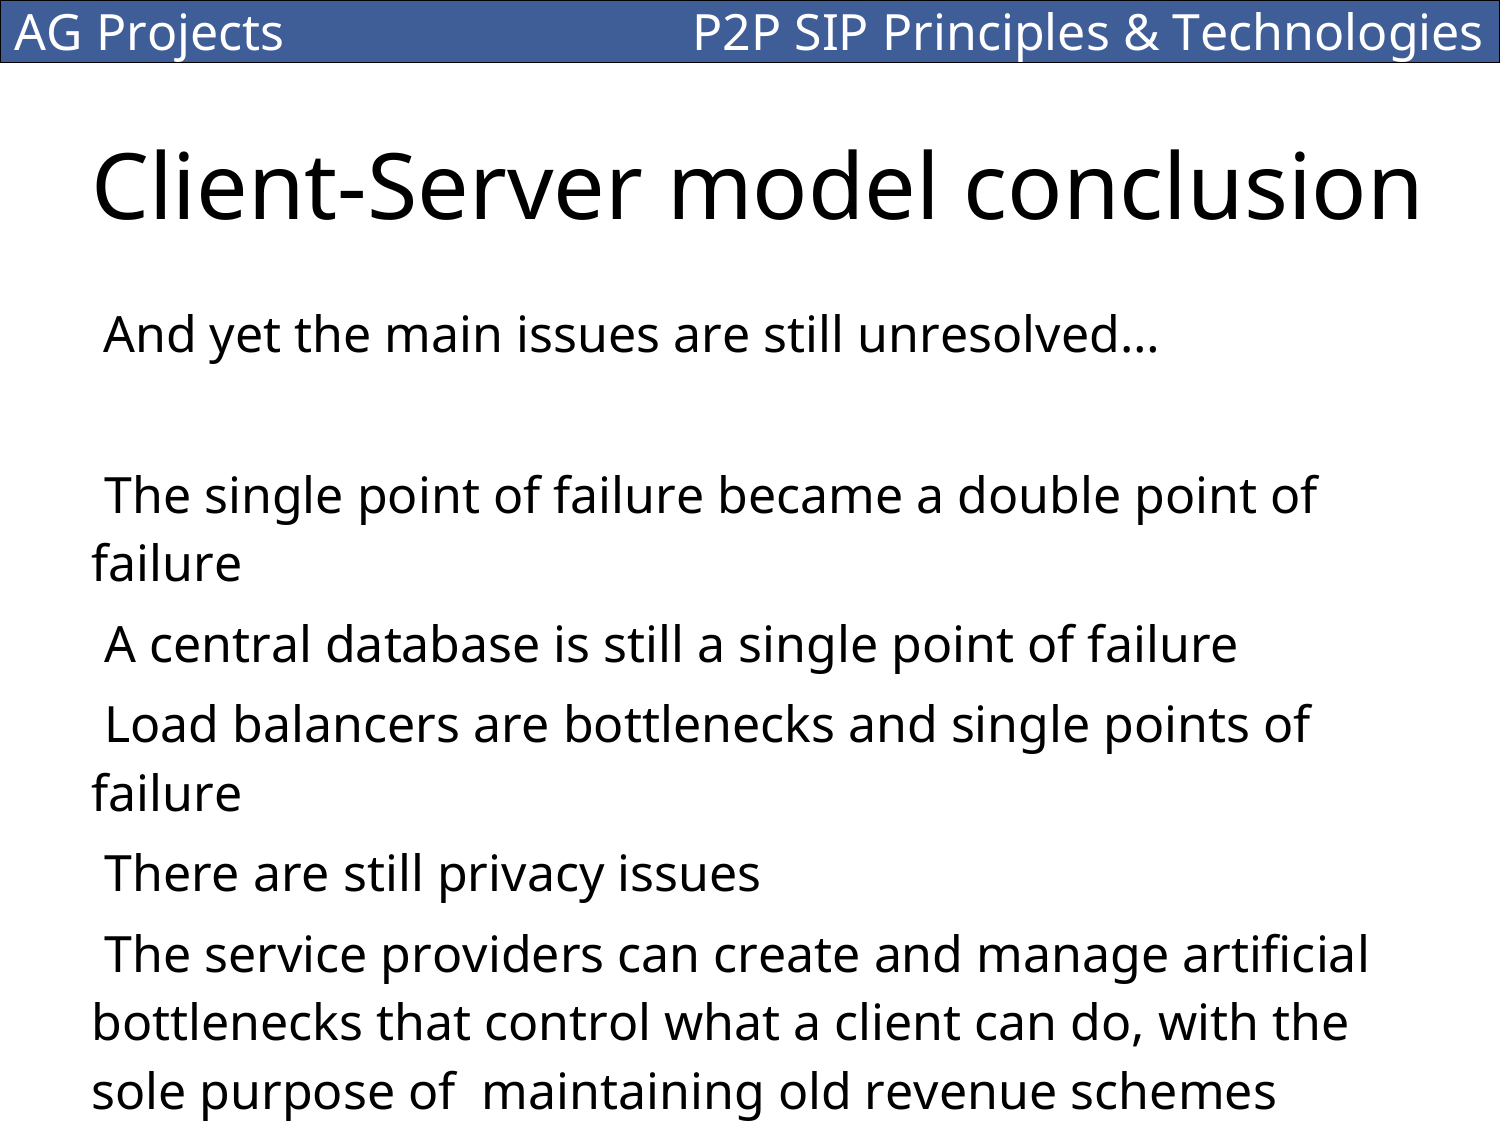

Client-Server model conclusion
And yet the main issues are still unresolved…
 The single point of failure became a double point of failure
 A central database is still a single point of failure
 Load balancers are bottlenecks and single points of failure
 There are still privacy issues
 The service providers can create and manage artificial bottlenecks that control what a client can do, with the sole purpose of maintaining old revenue schemes